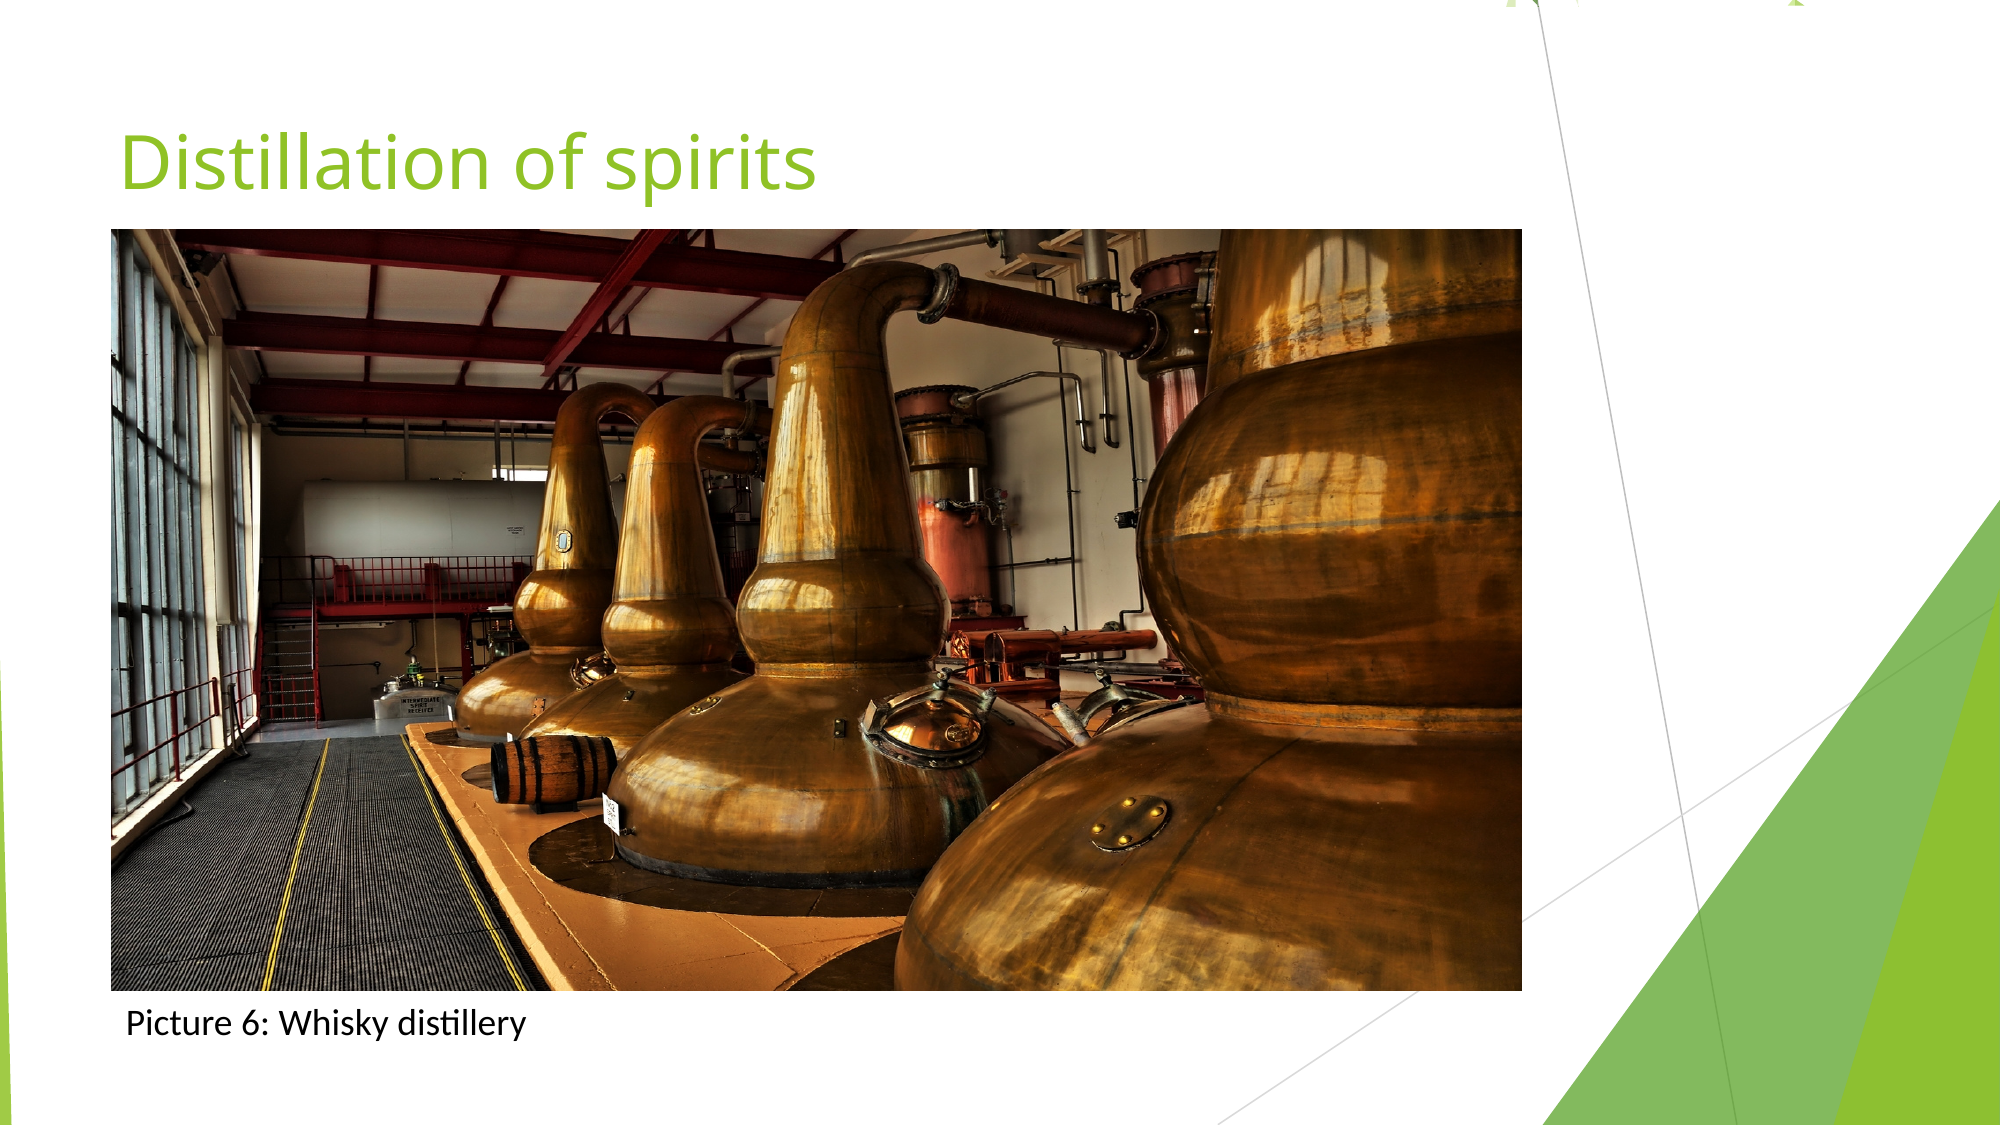

# Distillation of spirits
Picture 6: Whisky distillery